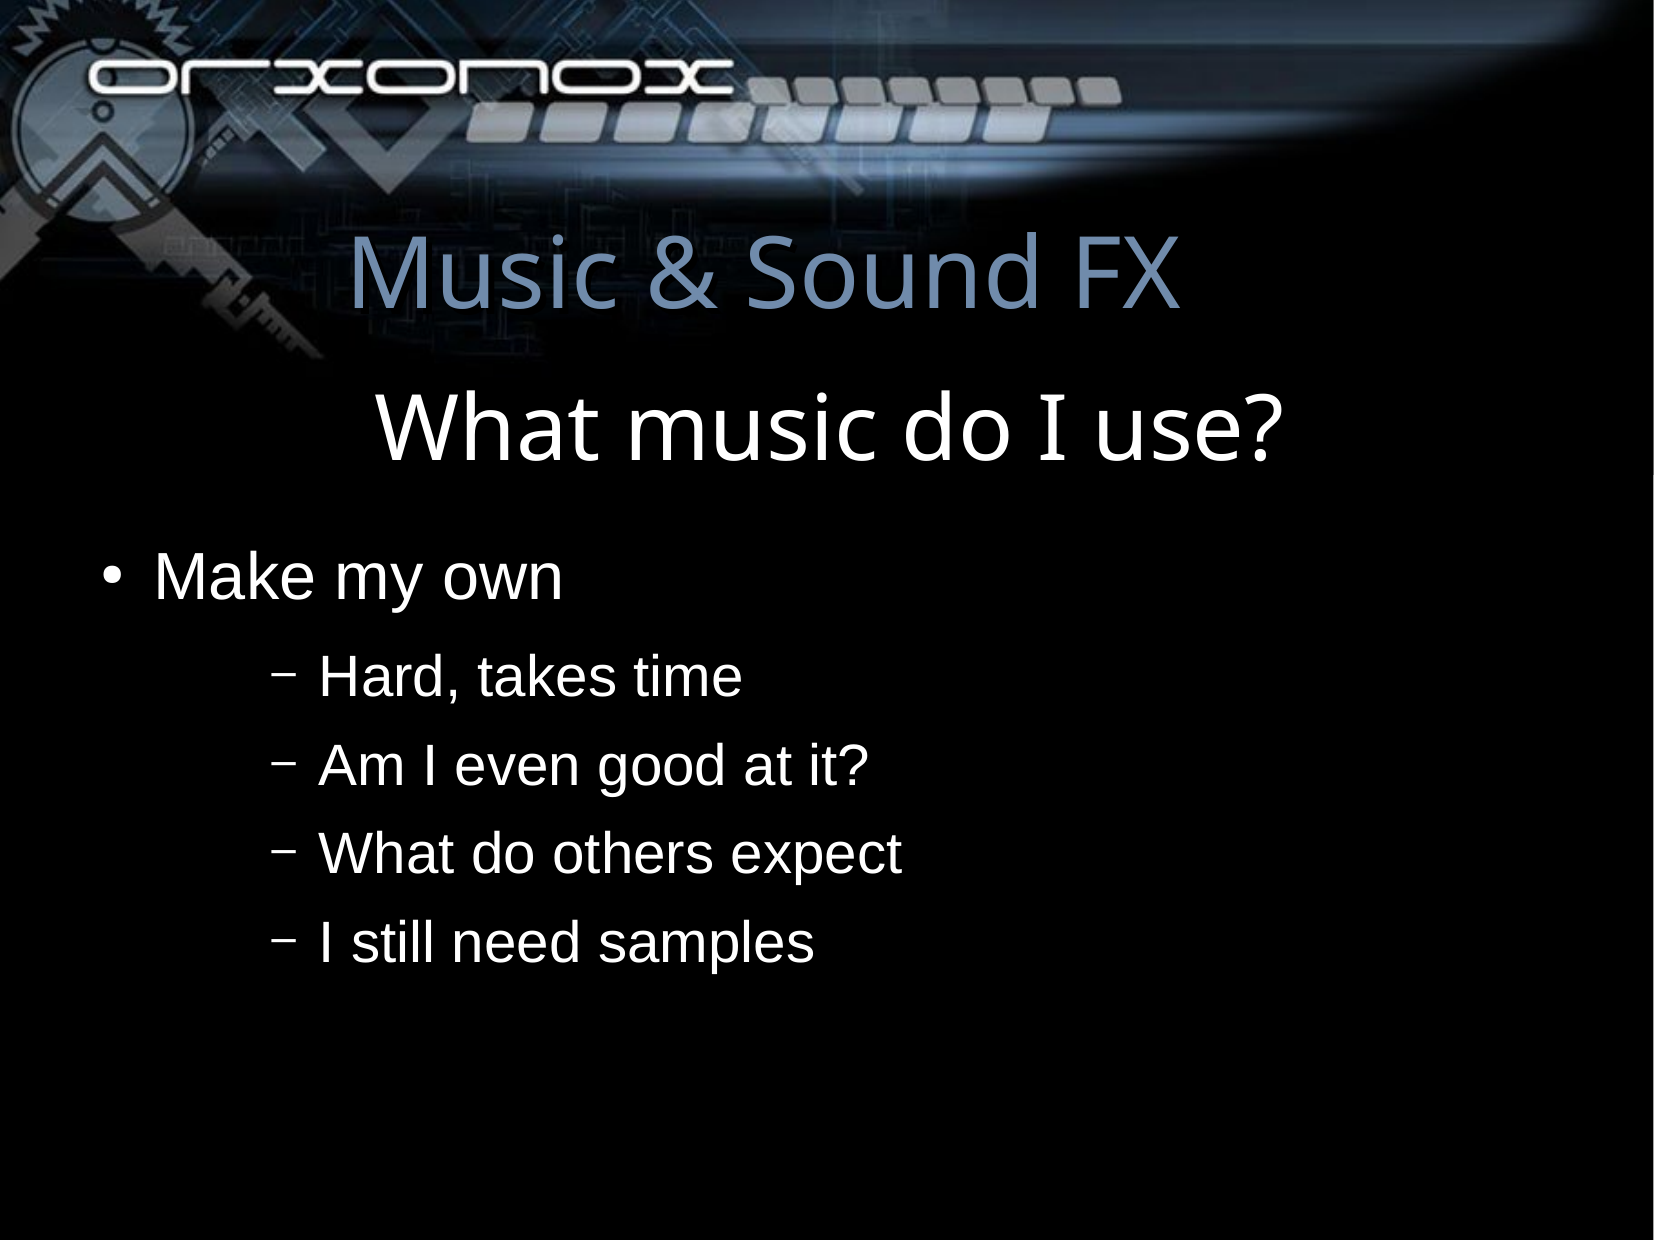

Music & Sound FX
# What music do I use?
Make my own
Hard, takes time
Am I even good at it?
What do others expect
I still need samples